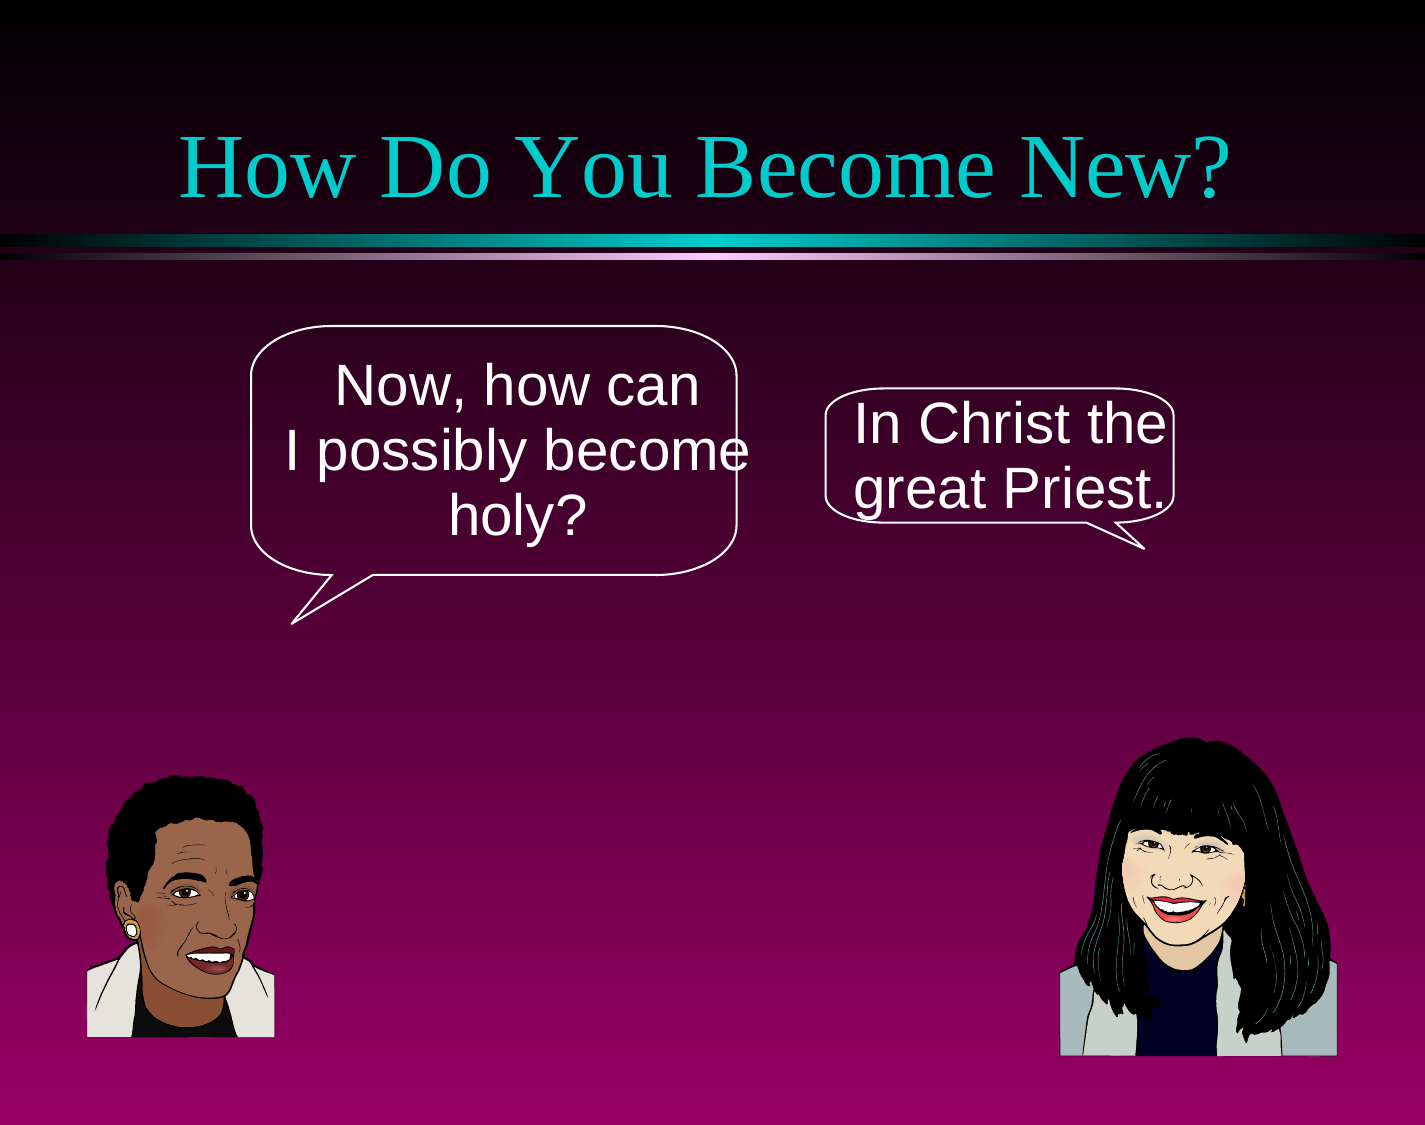

# How Do You Become New?
Now, how can
I possibly become
holy?
In Christ the
great Priest.